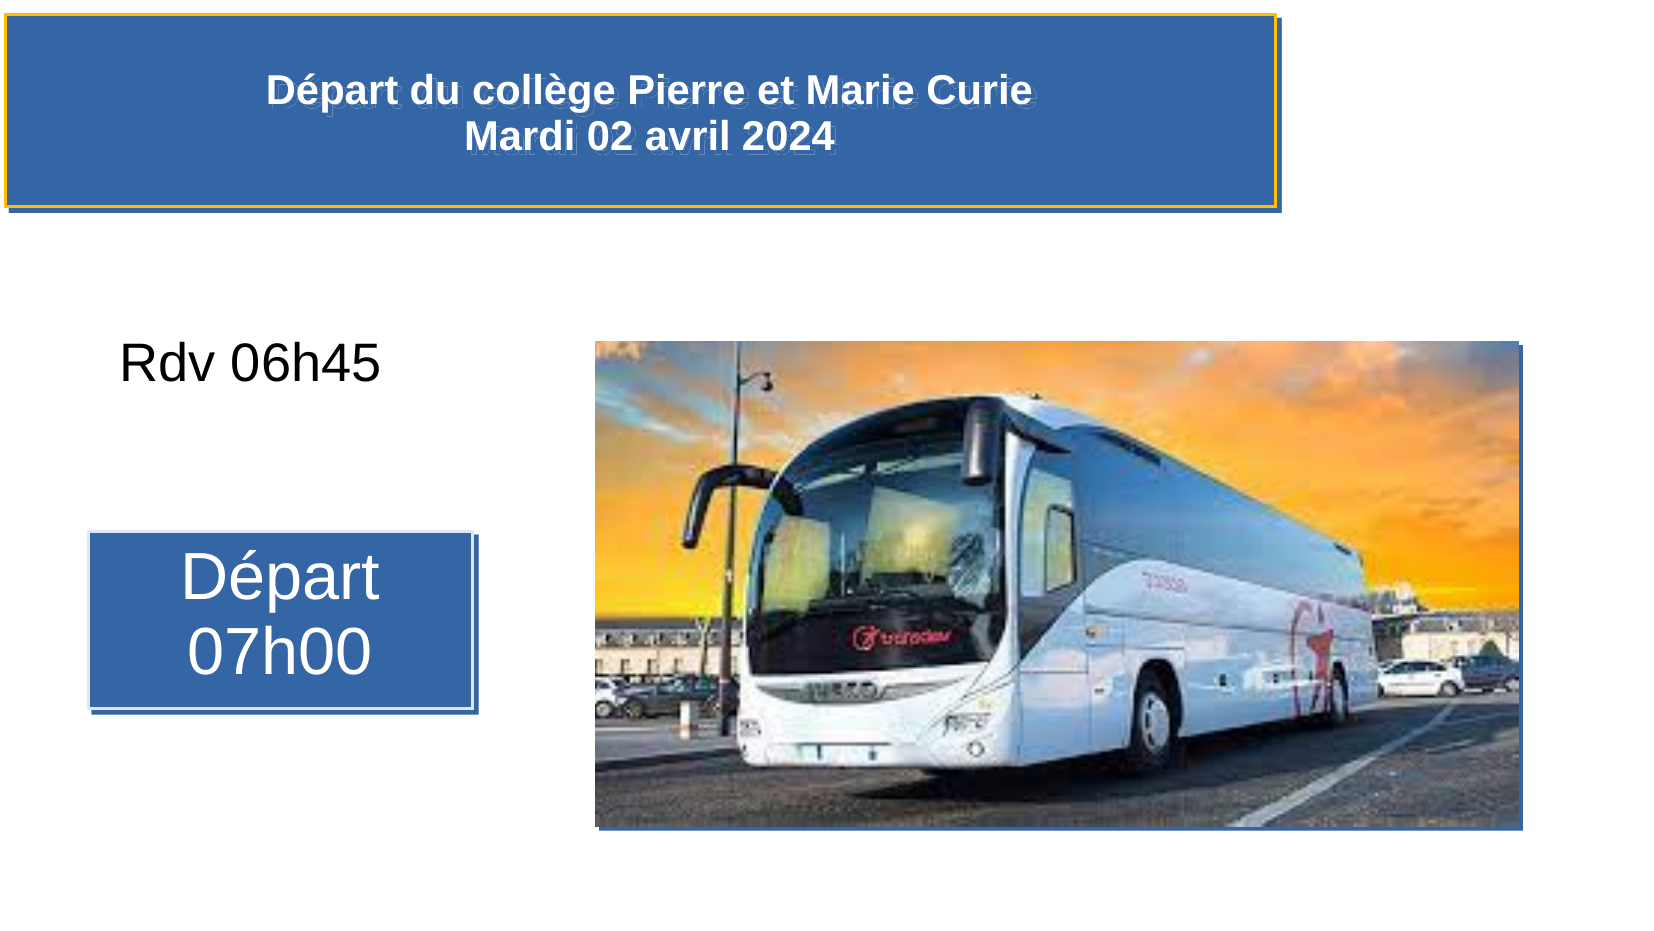

Départ du collège Pierre et Marie Curie
Mardi 02 avril 2024
Rdv 06h45
Départ 07h00